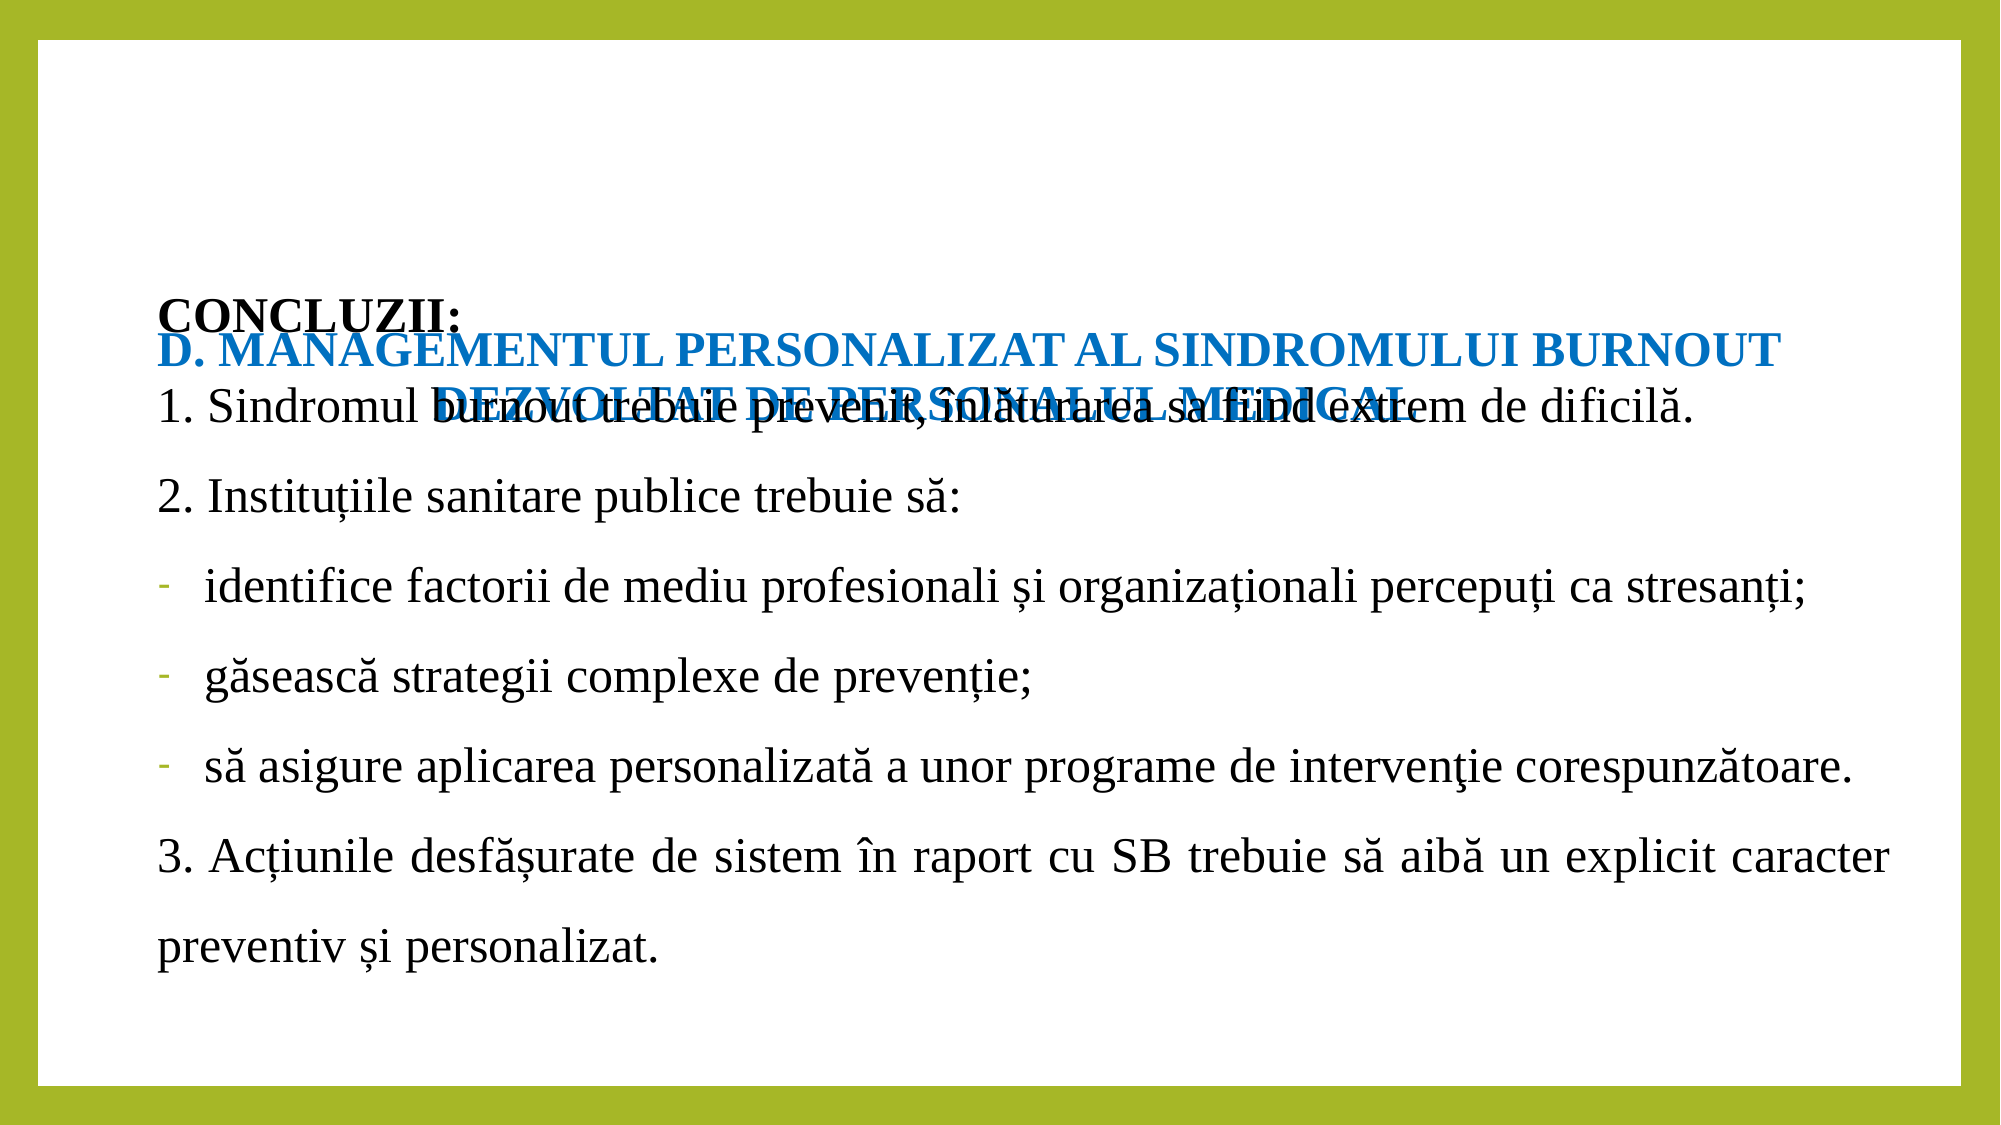

# D. MANAGEMENTUL PERSONALIZAT AL SINDROMULUI BURNOUT DEZVOLTAT DE PERSONALUL MEDICAL
CONCLUZII:
1. Sindromul burnout trebuie prevenit, înlăturarea sa fiind extrem de dificilă.
2. Instituțiile sanitare publice trebuie să:
identifice factorii de mediu profesionali și organizaționali percepuți ca stresanți;
găsească strategii complexe de prevenție;
să asigure aplicarea personalizată a unor programe de intervenţie corespunzătoare.
3. Acțiunile desfășurate de sistem în raport cu SB trebuie să aibă un explicit caracter preventiv și personalizat.